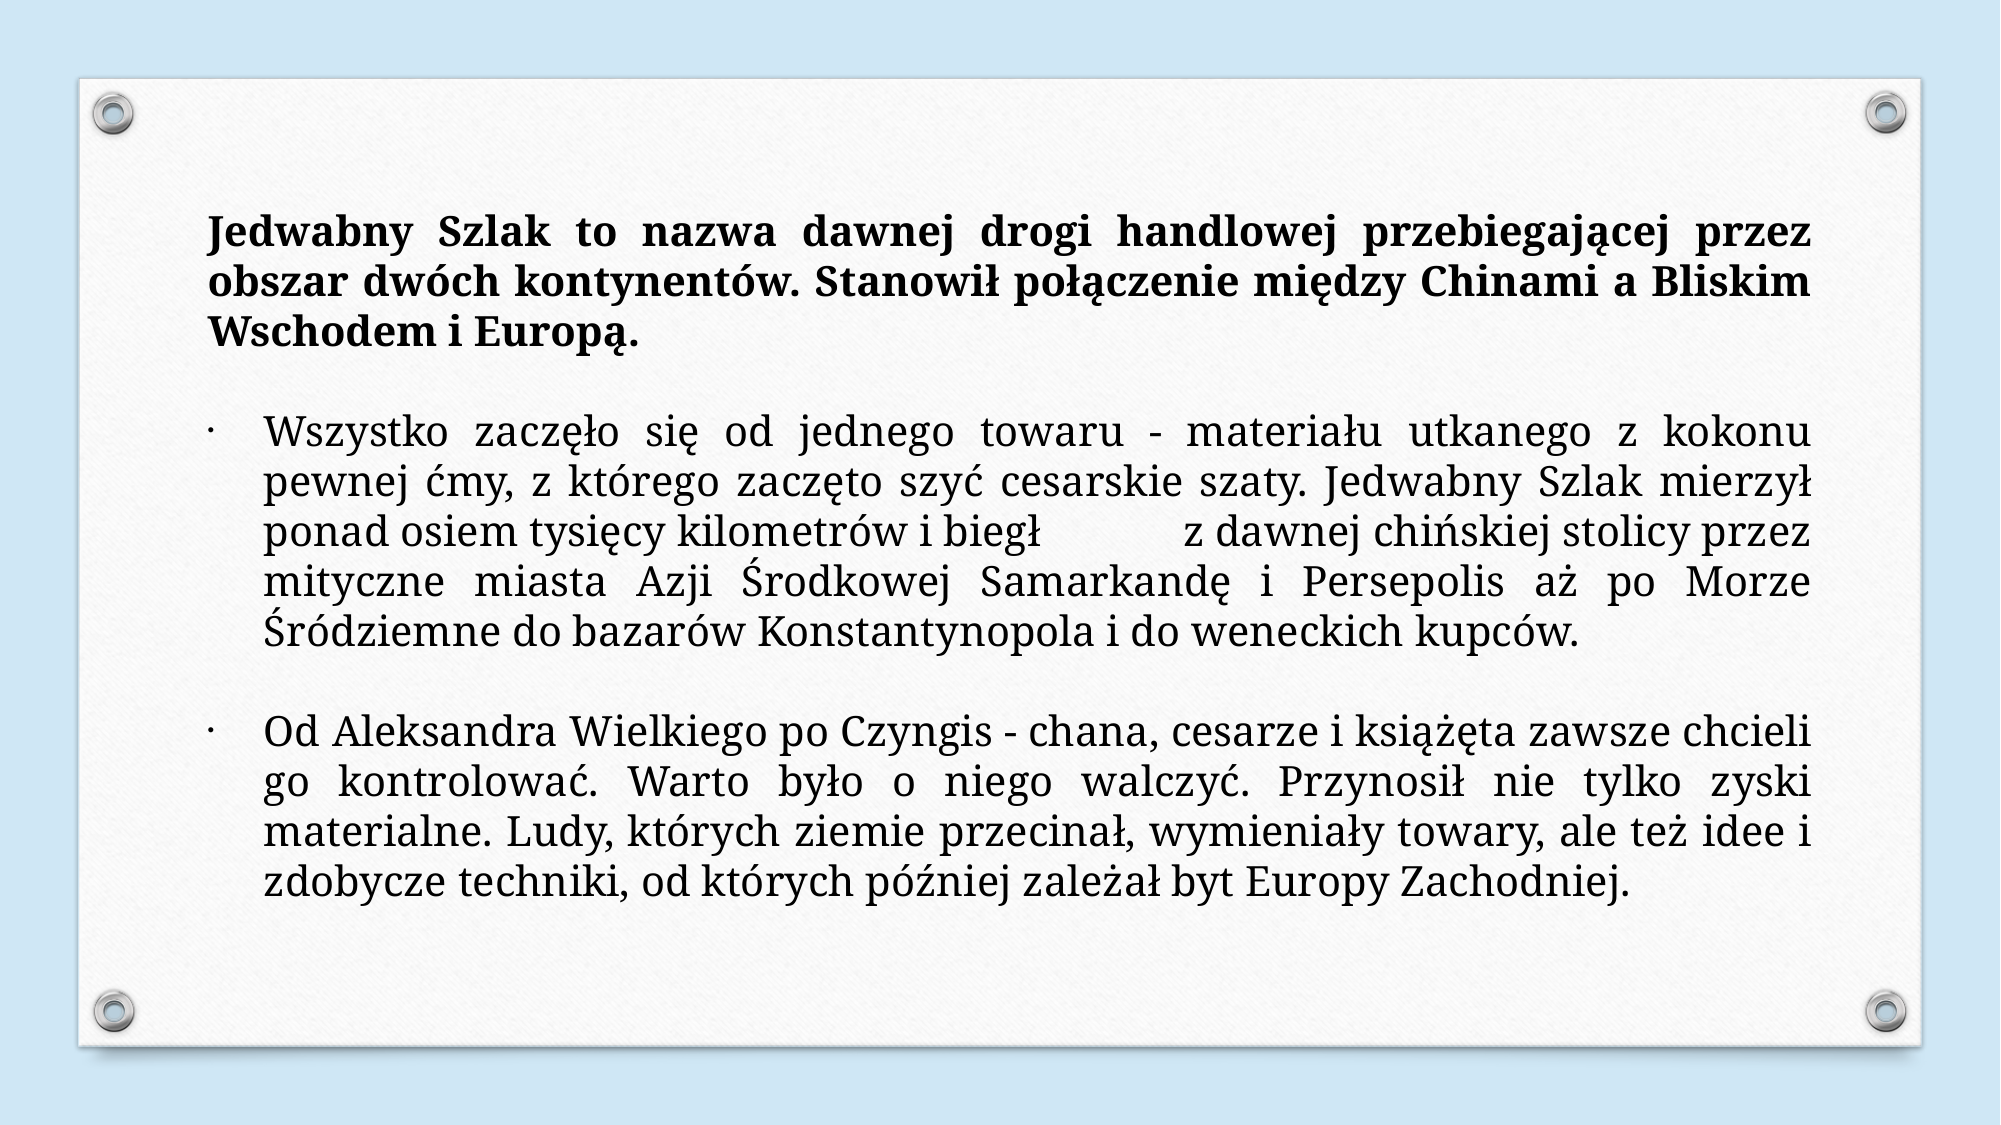

Jedwabny Szlak to nazwa dawnej drogi handlowej przebiegającej przez obszar dwóch kontynentów. Stanowił połączenie między Chinami a Bliskim Wschodem i Europą.
Wszystko zaczęło się od jednego towaru - materiału utkanego z kokonu pewnej ćmy, z którego zaczęto szyć cesarskie szaty. Jedwabny Szlak mierzył ponad osiem tysięcy kilometrów i biegł z dawnej chińskiej stolicy przez mityczne miasta Azji Środkowej Samarkandę i Persepolis aż po Morze Śródziemne do bazarów Konstantynopola i do weneckich kupców.
Od Aleksandra Wielkiego po Czyngis - chana, cesarze i książęta zawsze chcieli go kontrolować. Warto było o niego walczyć. Przynosił nie tylko zyski materialne. Ludy, których ziemie przecinał, wymieniały towary, ale też idee i zdobycze techniki, od których później zależał byt Europy Zachodniej.